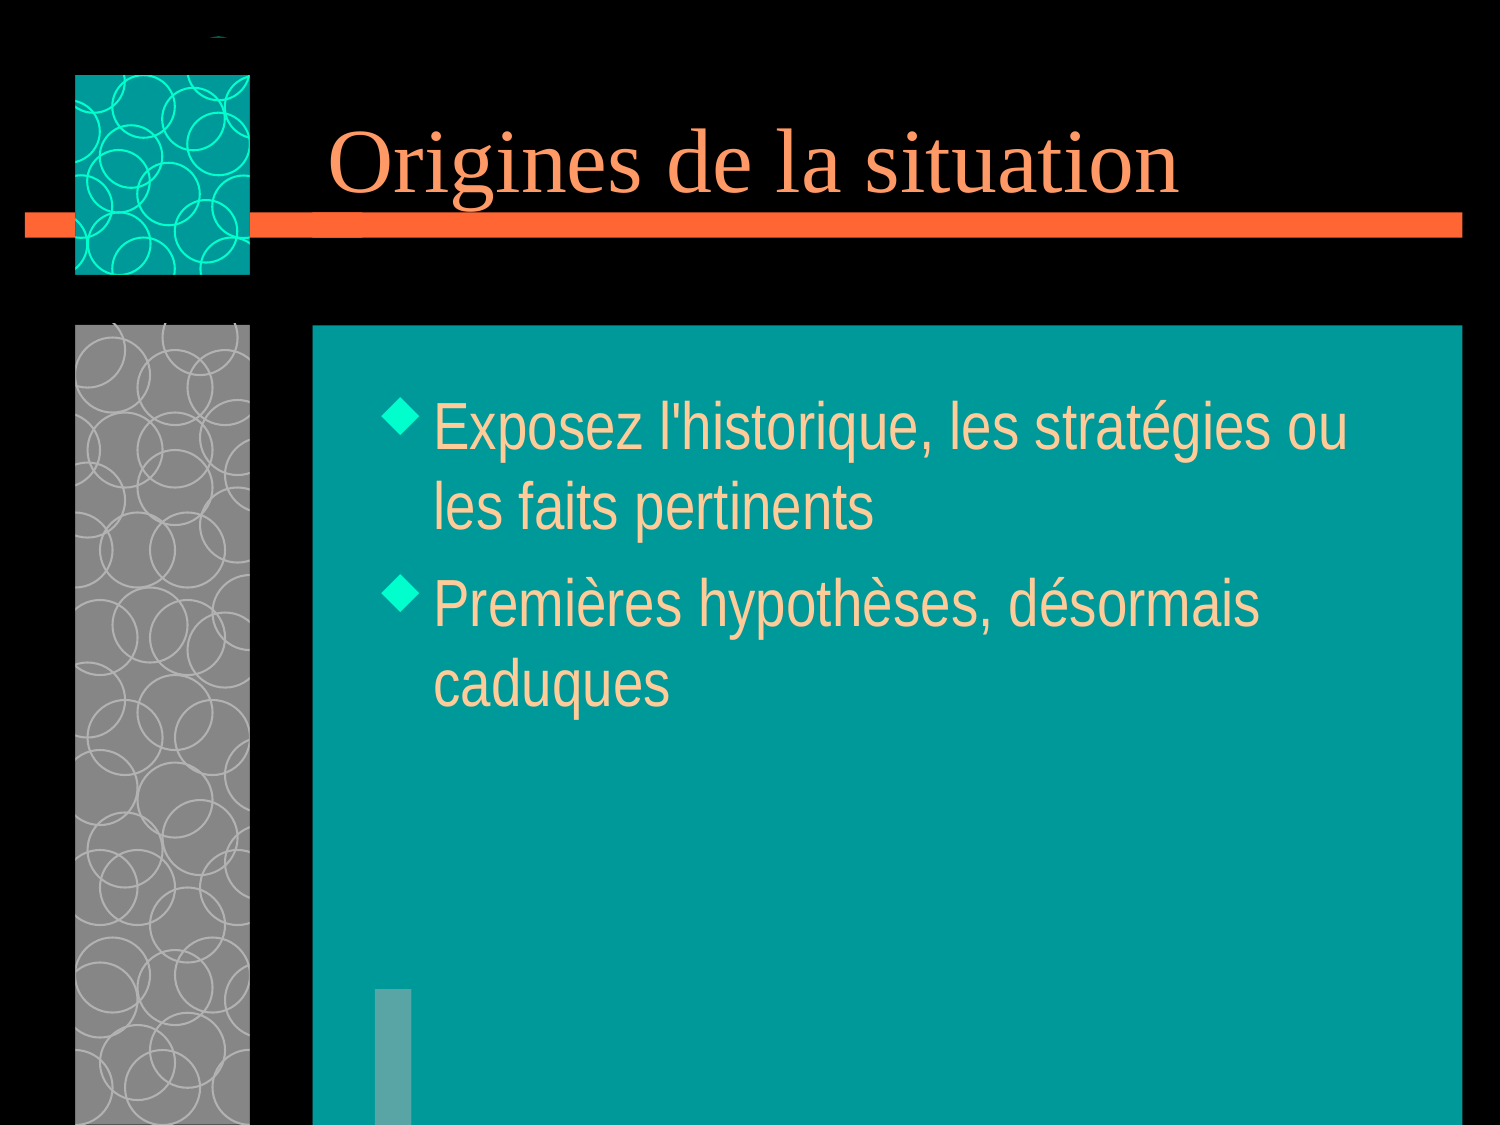

# Origines de la situation
Exposez l'historique, les stratégies ou les faits pertinents
Premières hypothèses, désormais caduques